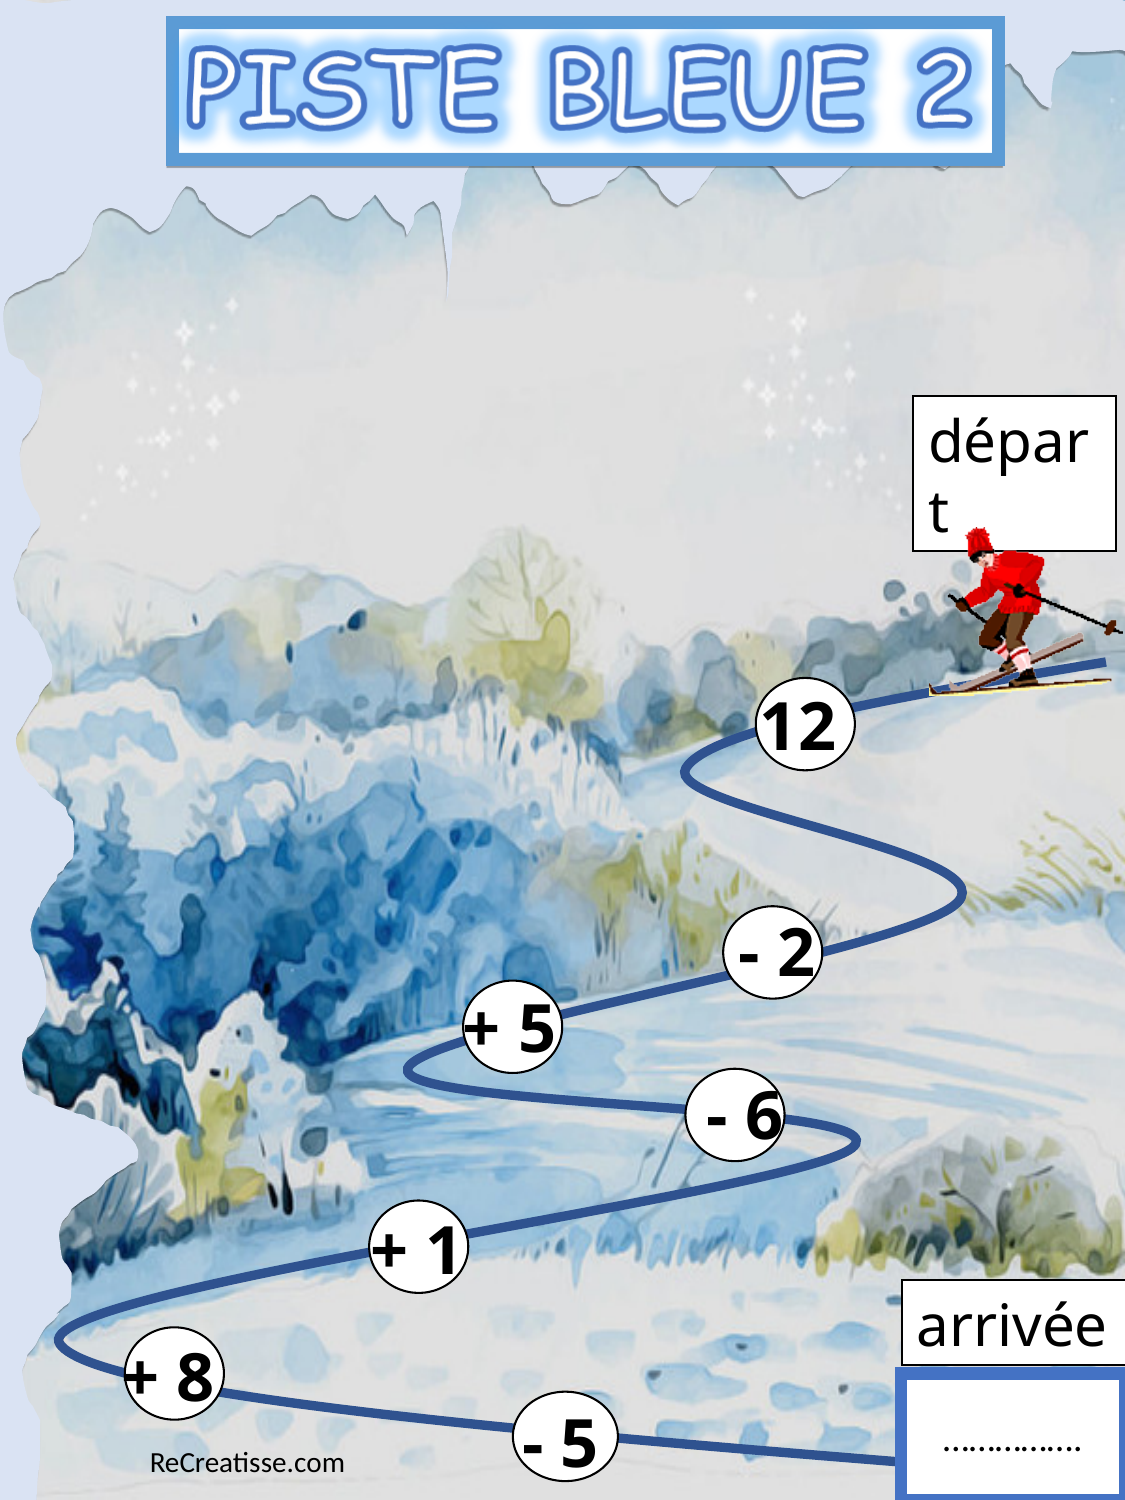

départ
12
- 2
+ 5
- 6
+ 1
arrivée
+ 8
…………….
- 5
ReCreatisse.com